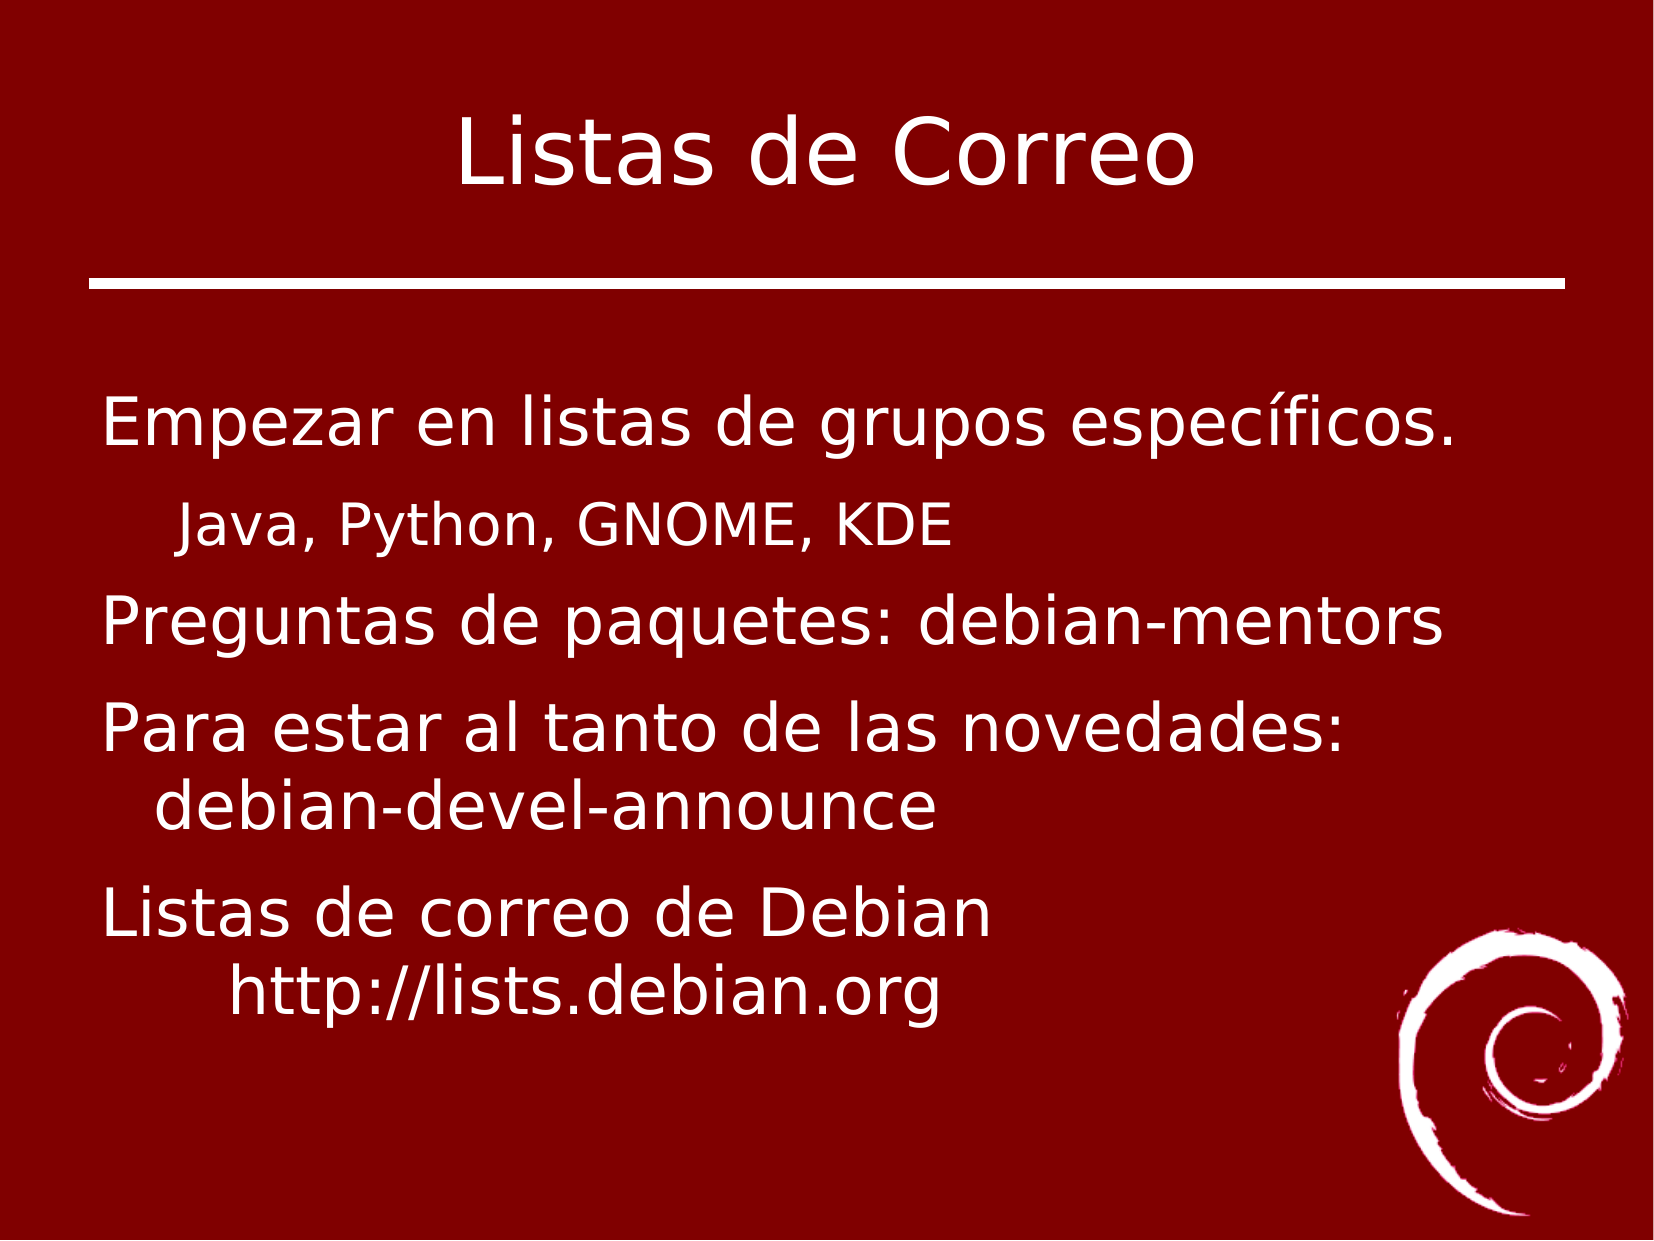

# Listas de Correo
Empezar en listas de grupos específicos.
Java, Python, GNOME, KDE
Preguntas de paquetes: debian-mentors
Para estar al tanto de las novedades:
debian-devel-announce
Listas de correo de Debian
	http://lists.debian.org